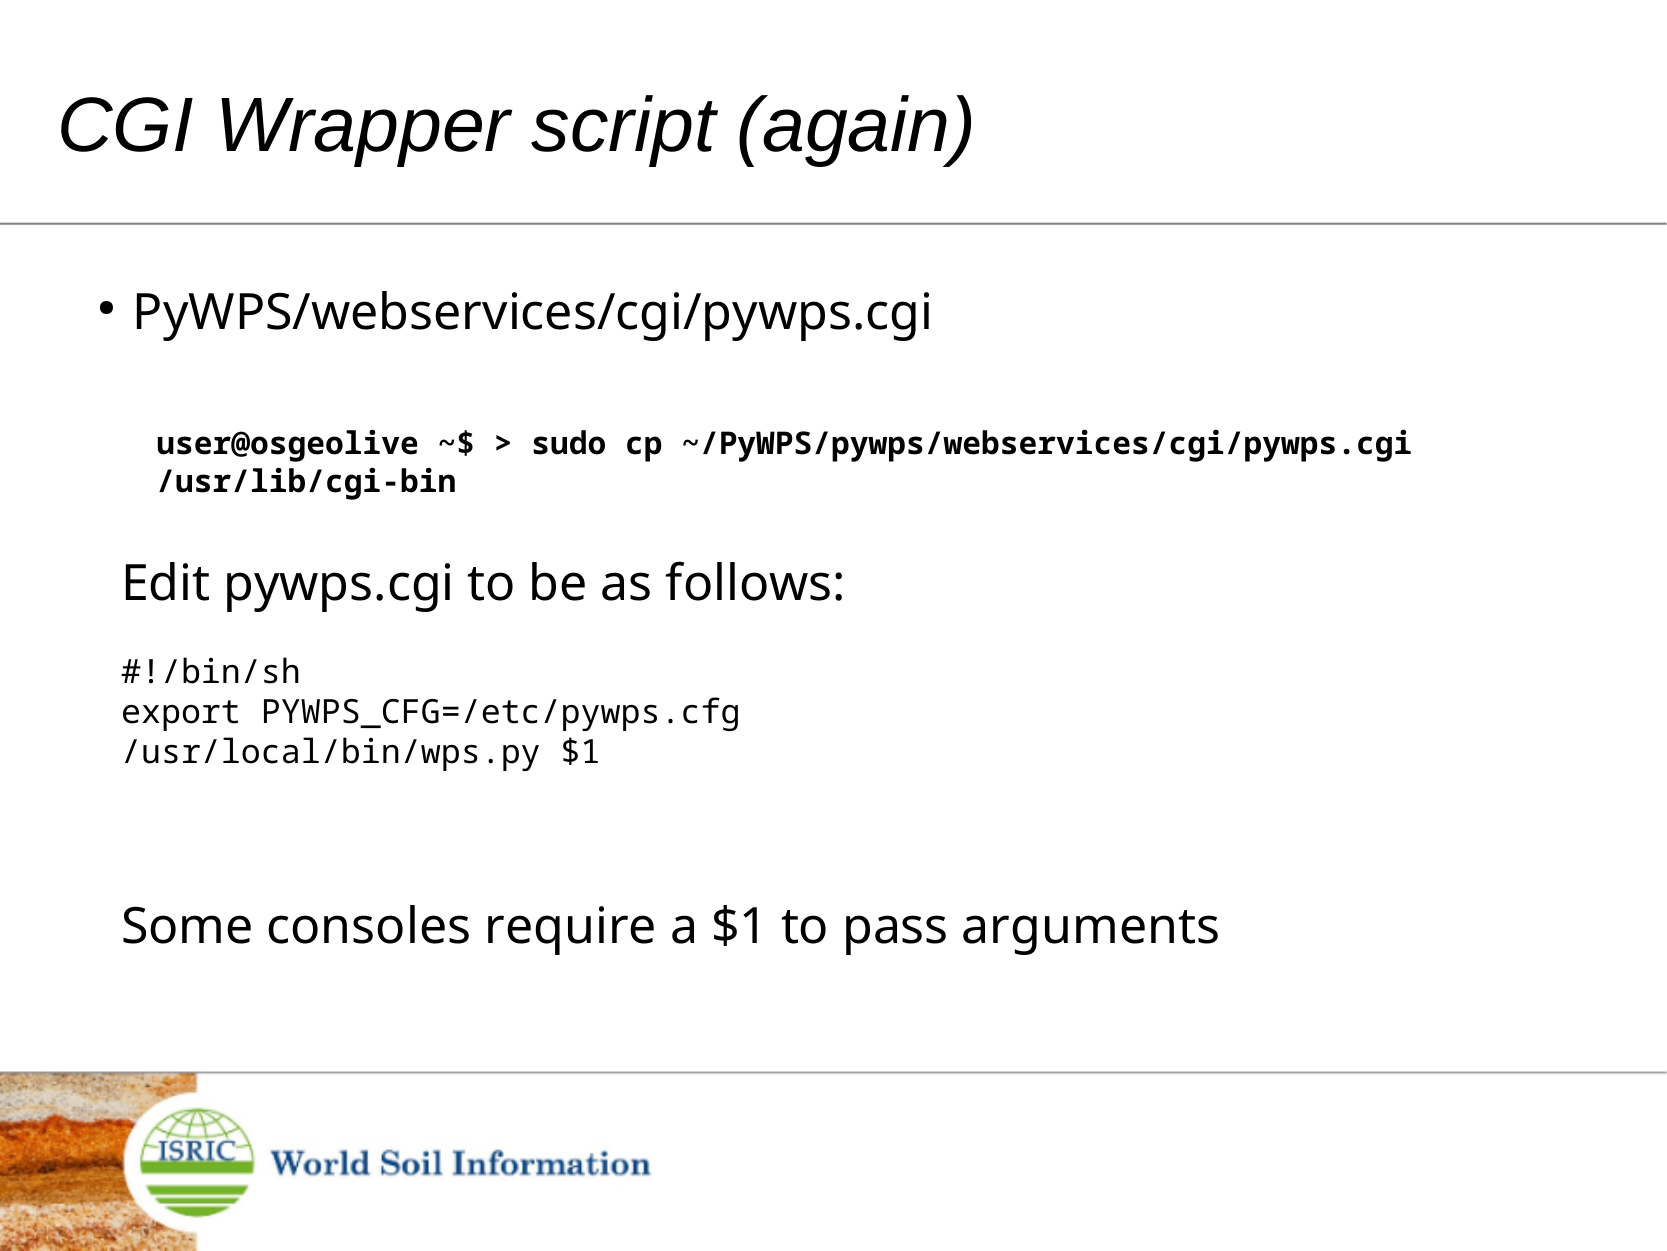

CGI Wrapper script (again)
PyWPS/webservices/cgi/pywps.cgi
user@osgeolive ~$ > sudo cp ~/PyWPS/pywps/webservices/cgi/pywps.cgi /usr/lib/cgi-bin
Edit pywps.cgi to be as follows:
#!/bin/sh
export PYWPS_CFG=/etc/pywps.cfg
/usr/local/bin/wps.py $1
Some consoles require a $1 to pass arguments
#